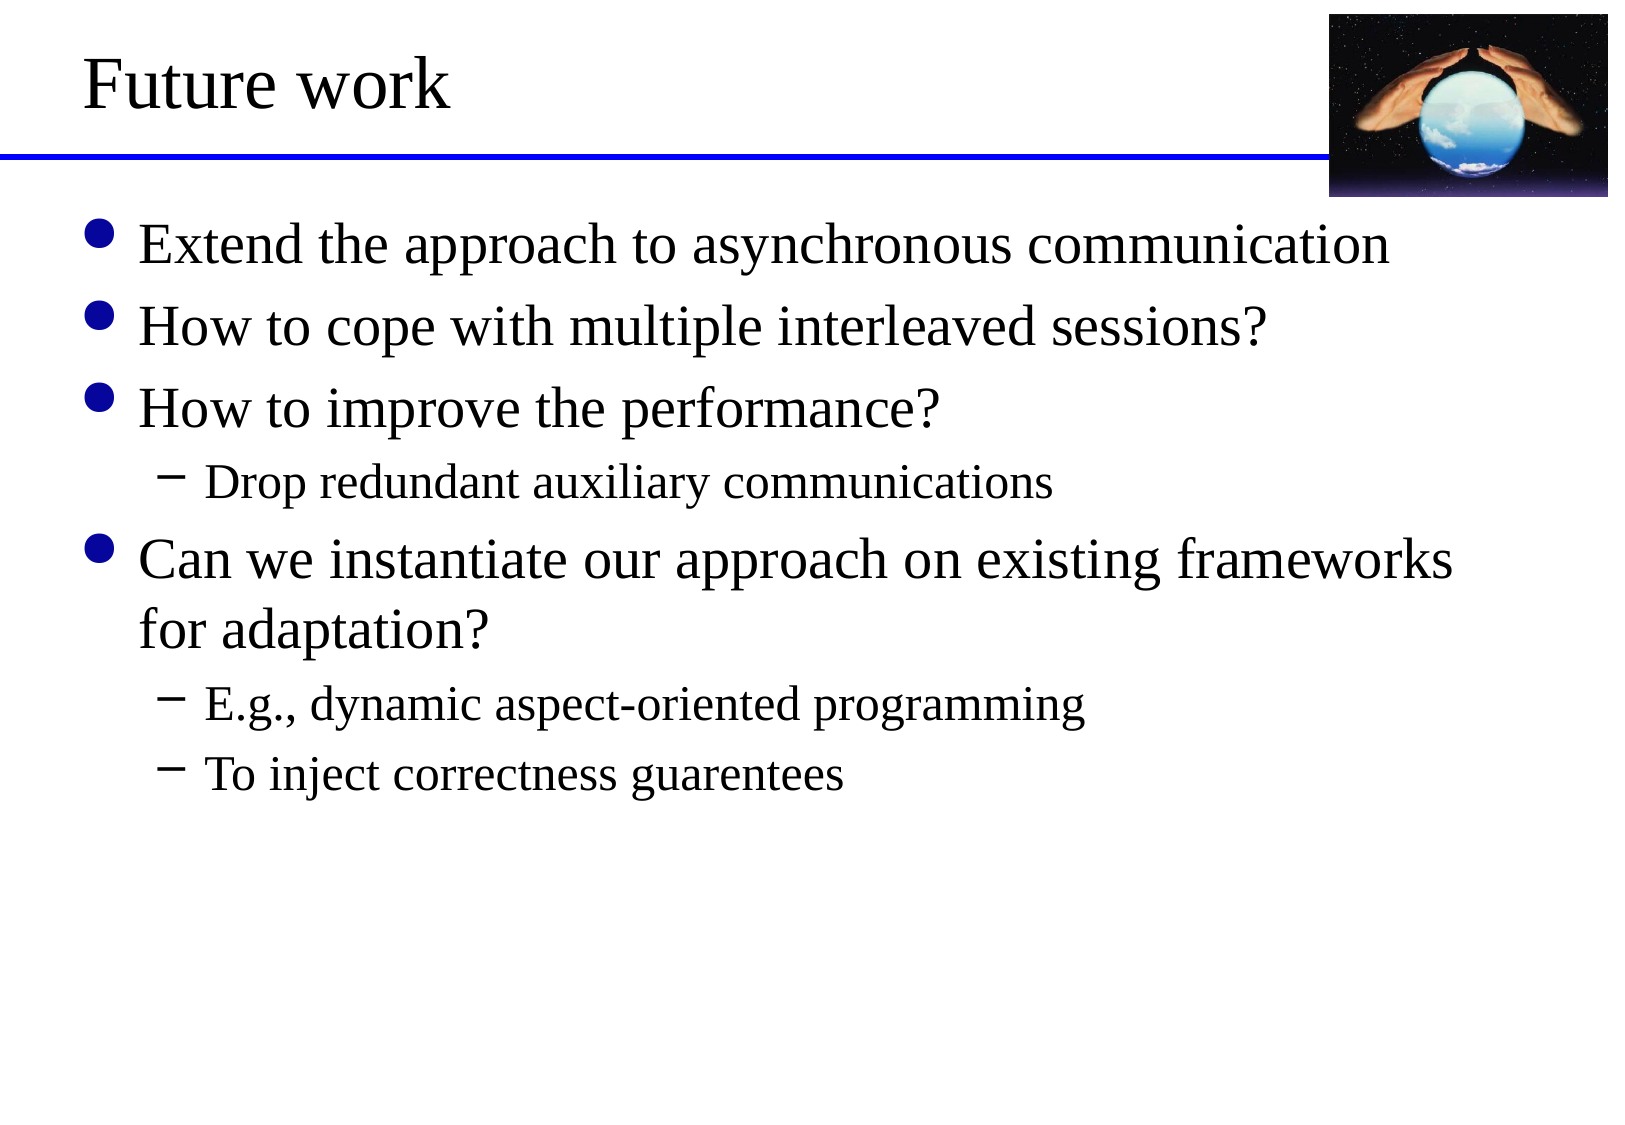

# Future work
Extend the approach to asynchronous communication
How to cope with multiple interleaved sessions?
How to improve the performance?
Drop redundant auxiliary communications
Can we instantiate our approach on existing frameworks for adaptation?
E.g., dynamic aspect-oriented programming
To inject correctness guarentees